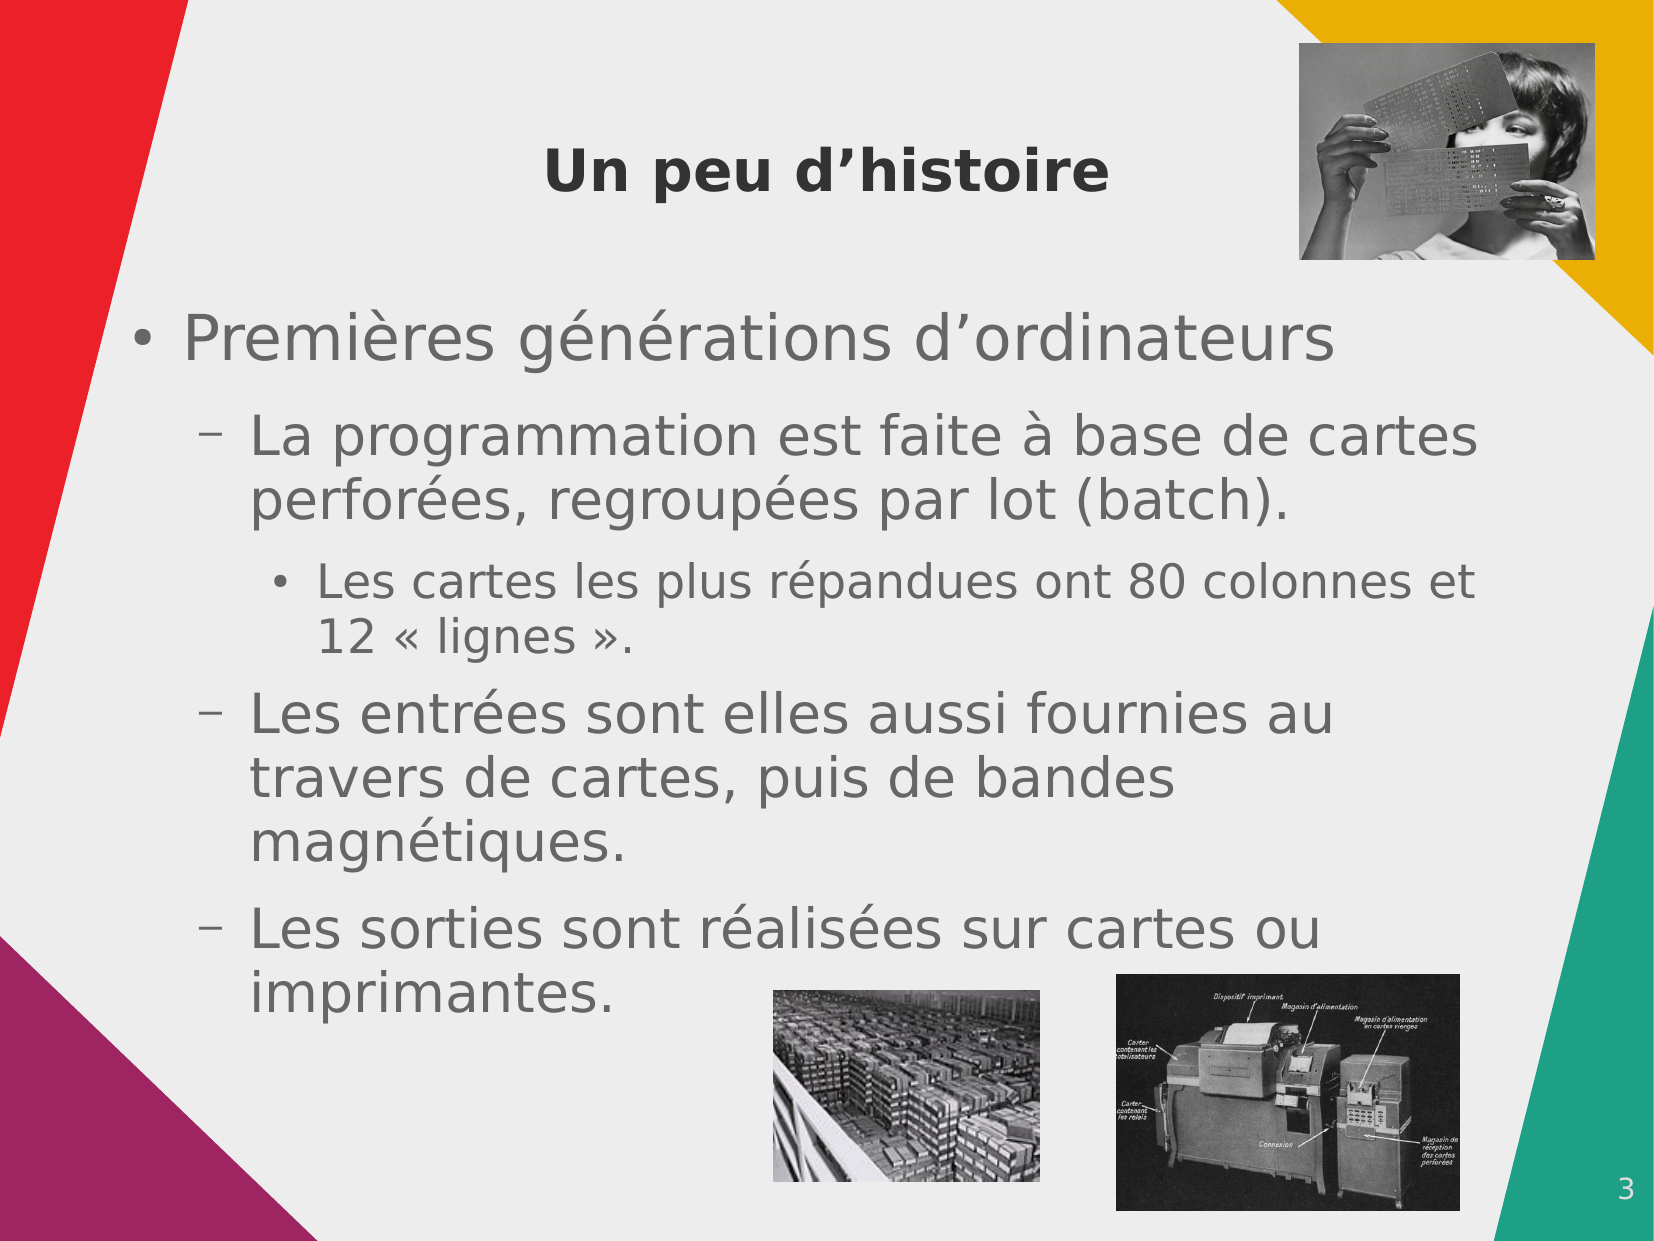

# Un peu d’histoire
Premières générations d’ordinateurs
La programmation est faite à base de cartes perforées, regroupées par lot (batch).
Les cartes les plus répandues ont 80 colonnes et 12 « lignes ».
Les entrées sont elles aussi fournies au travers de cartes, puis de bandes magnétiques.
Les sorties sont réalisées sur cartes ou imprimantes.
3